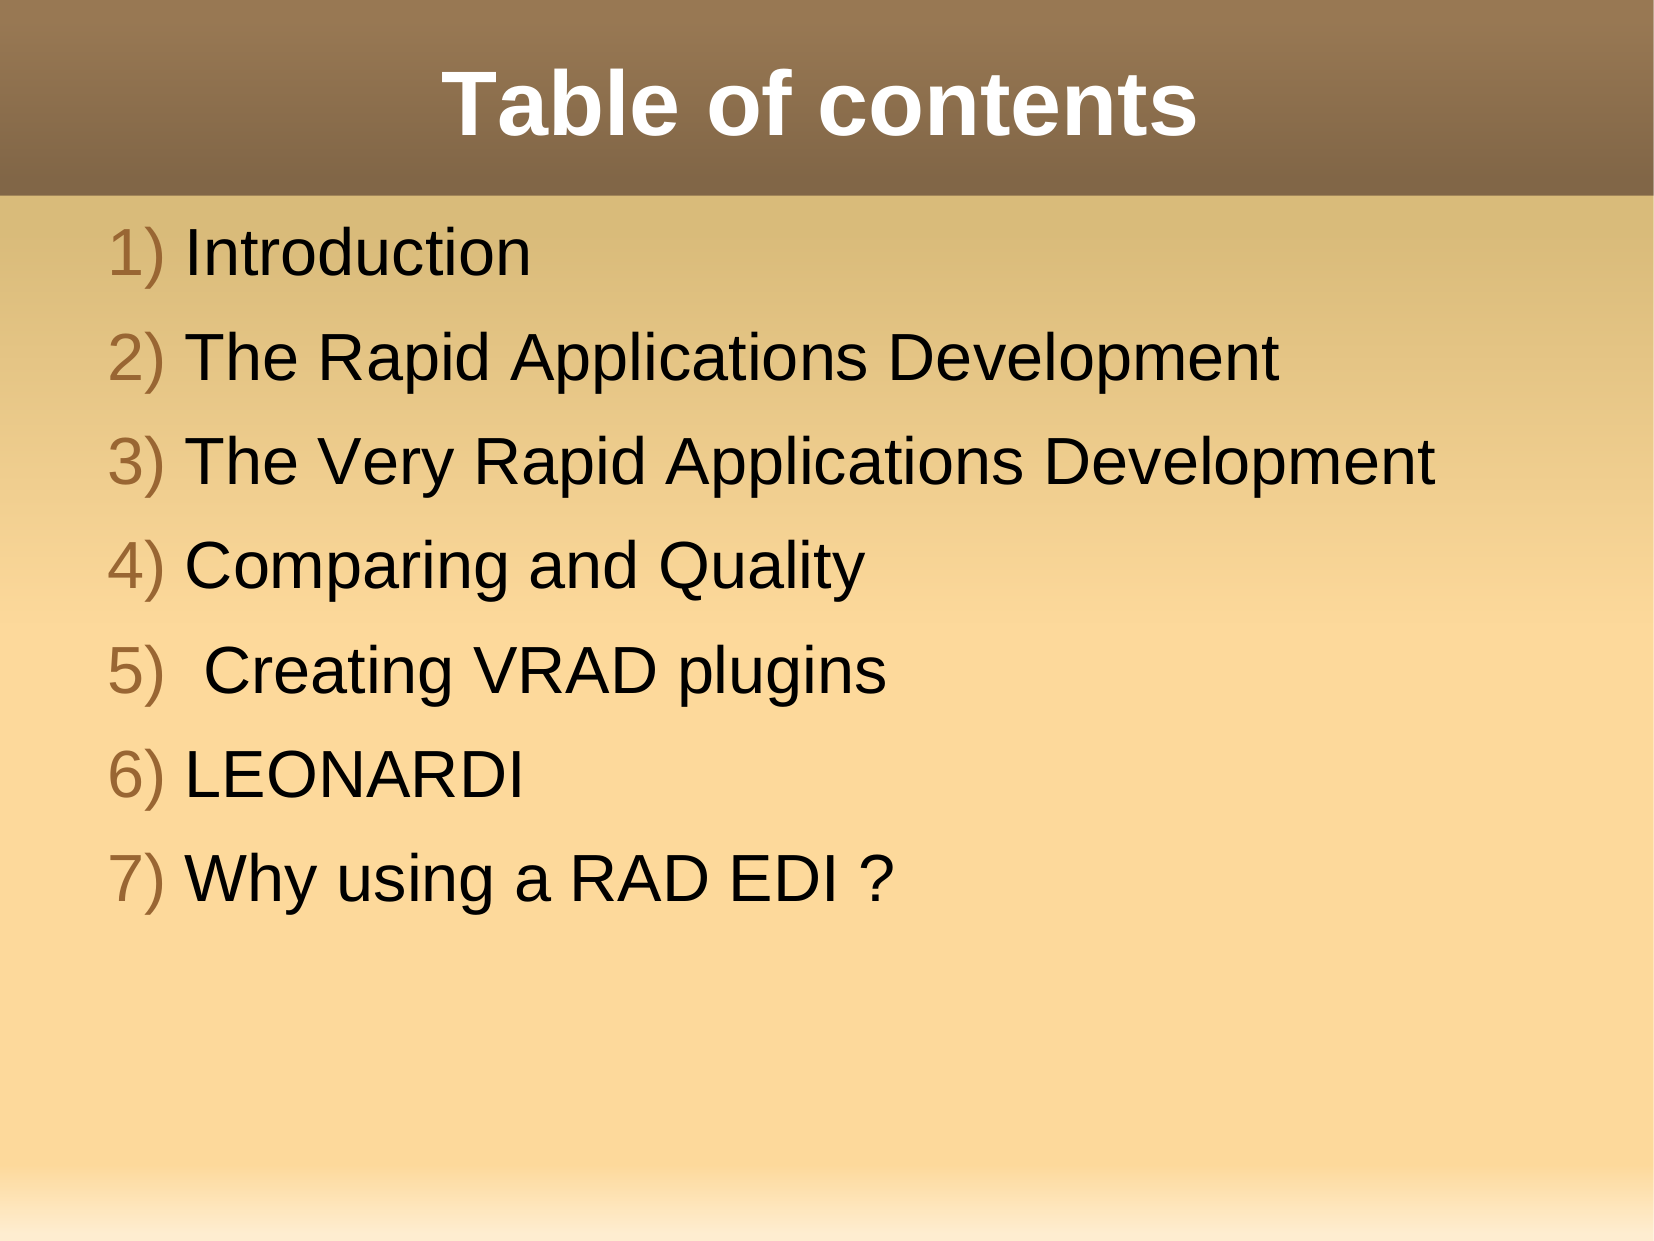

# Table of contents
 Introduction
 The Rapid Applications Development
 The Very Rapid Applications Development
 Comparing and Quality
 Creating VRAD plugins
 LEONARDI
 Why using a RAD EDI ?